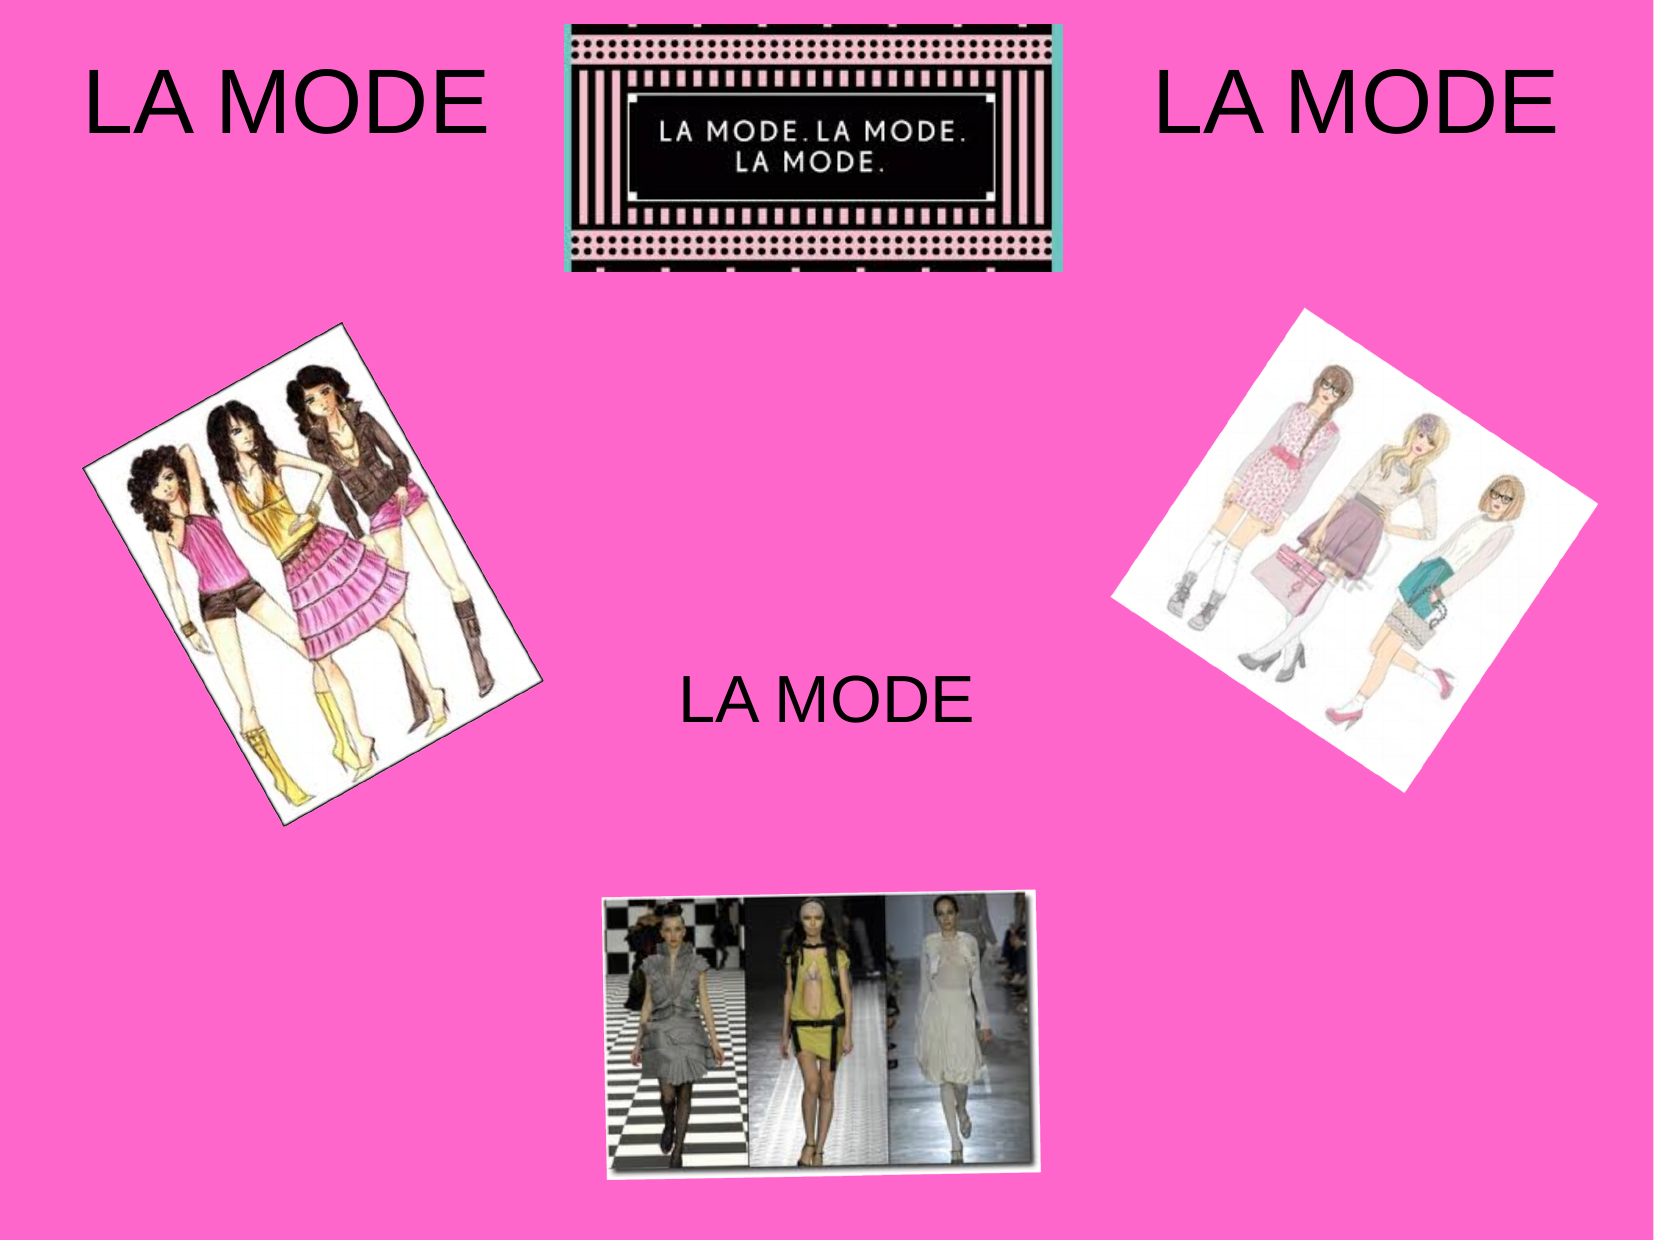

# LA MODE LA MODE
LA MODE